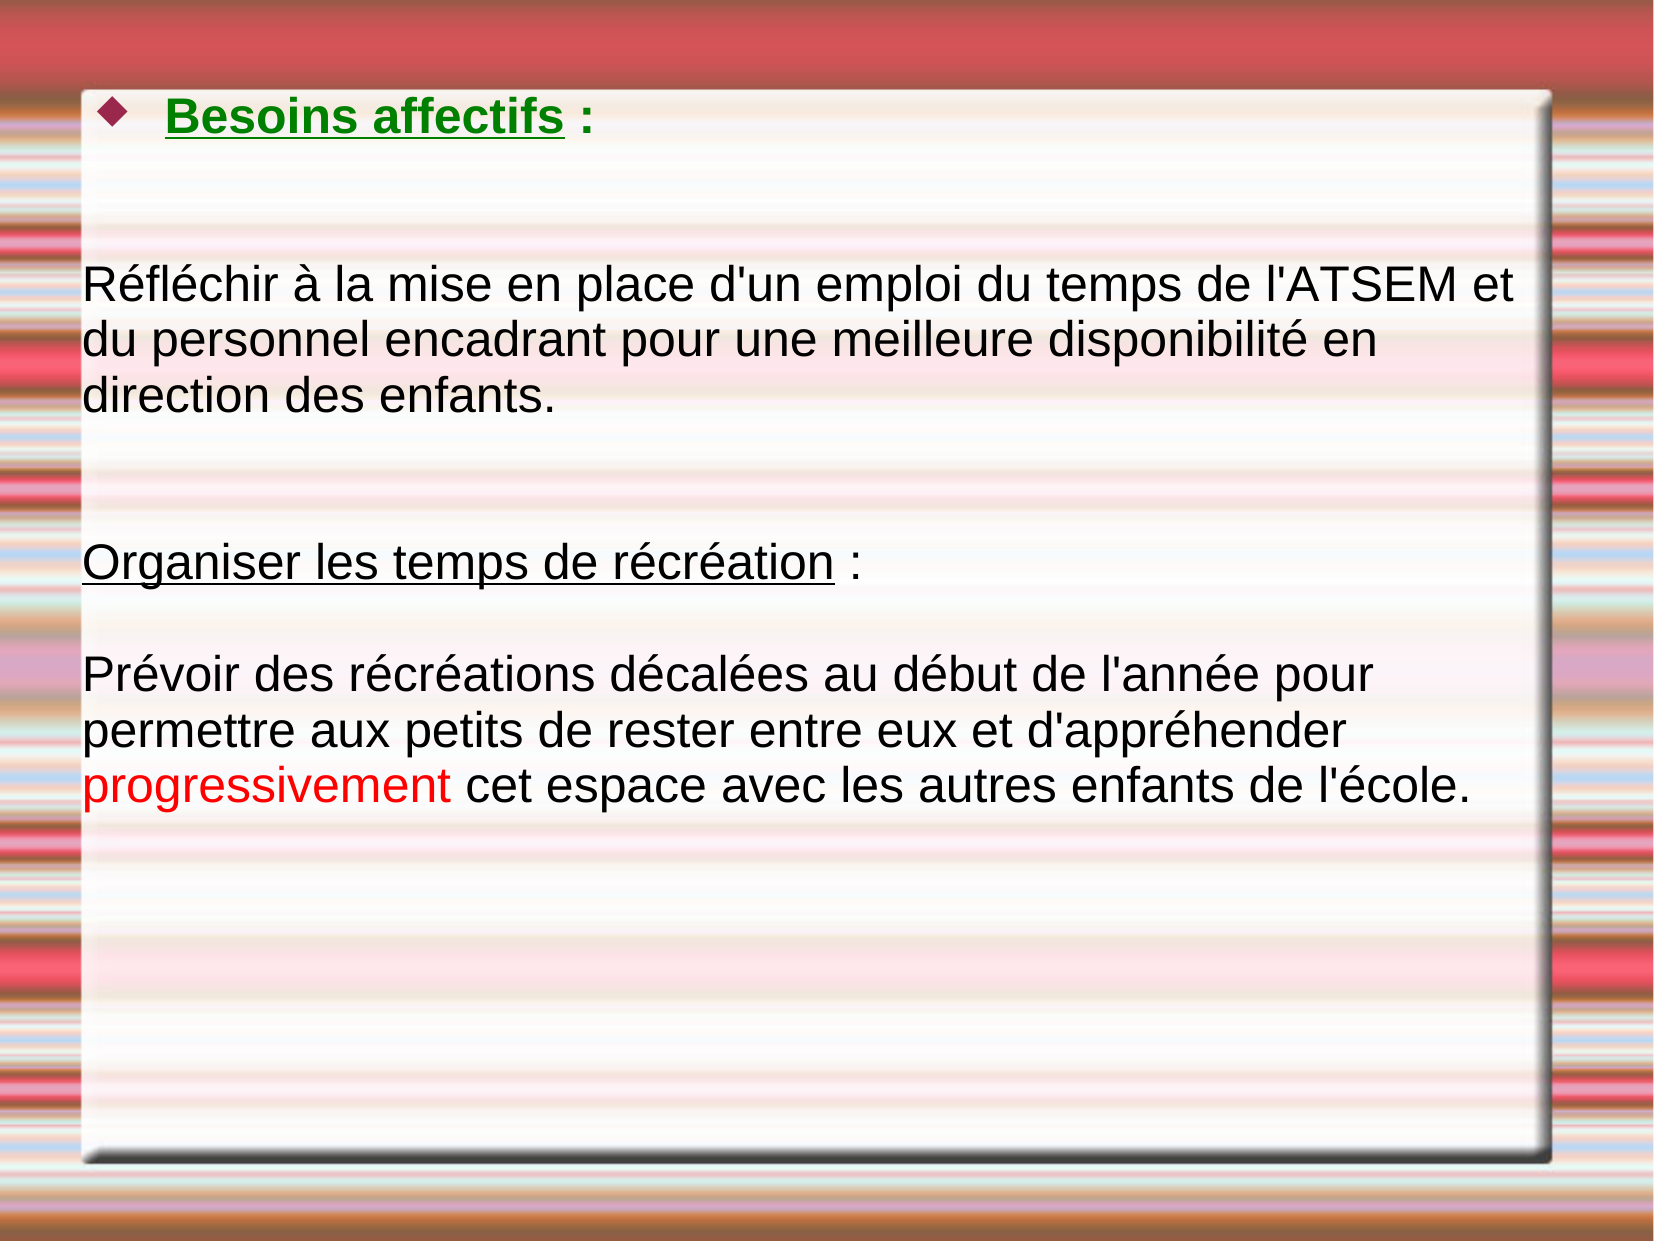

# Besoins affectifs :
Réfléchir à la mise en place d'un emploi du temps de l'ATSEM et du personnel encadrant pour une meilleure disponibilité en
direction des enfants.
Organiser les temps de récréation :
Prévoir des récréations décalées au début de l'année pour
permettre aux petits de rester entre eux et d'appréhender
progressivement cet espace avec les autres enfants de l'école.